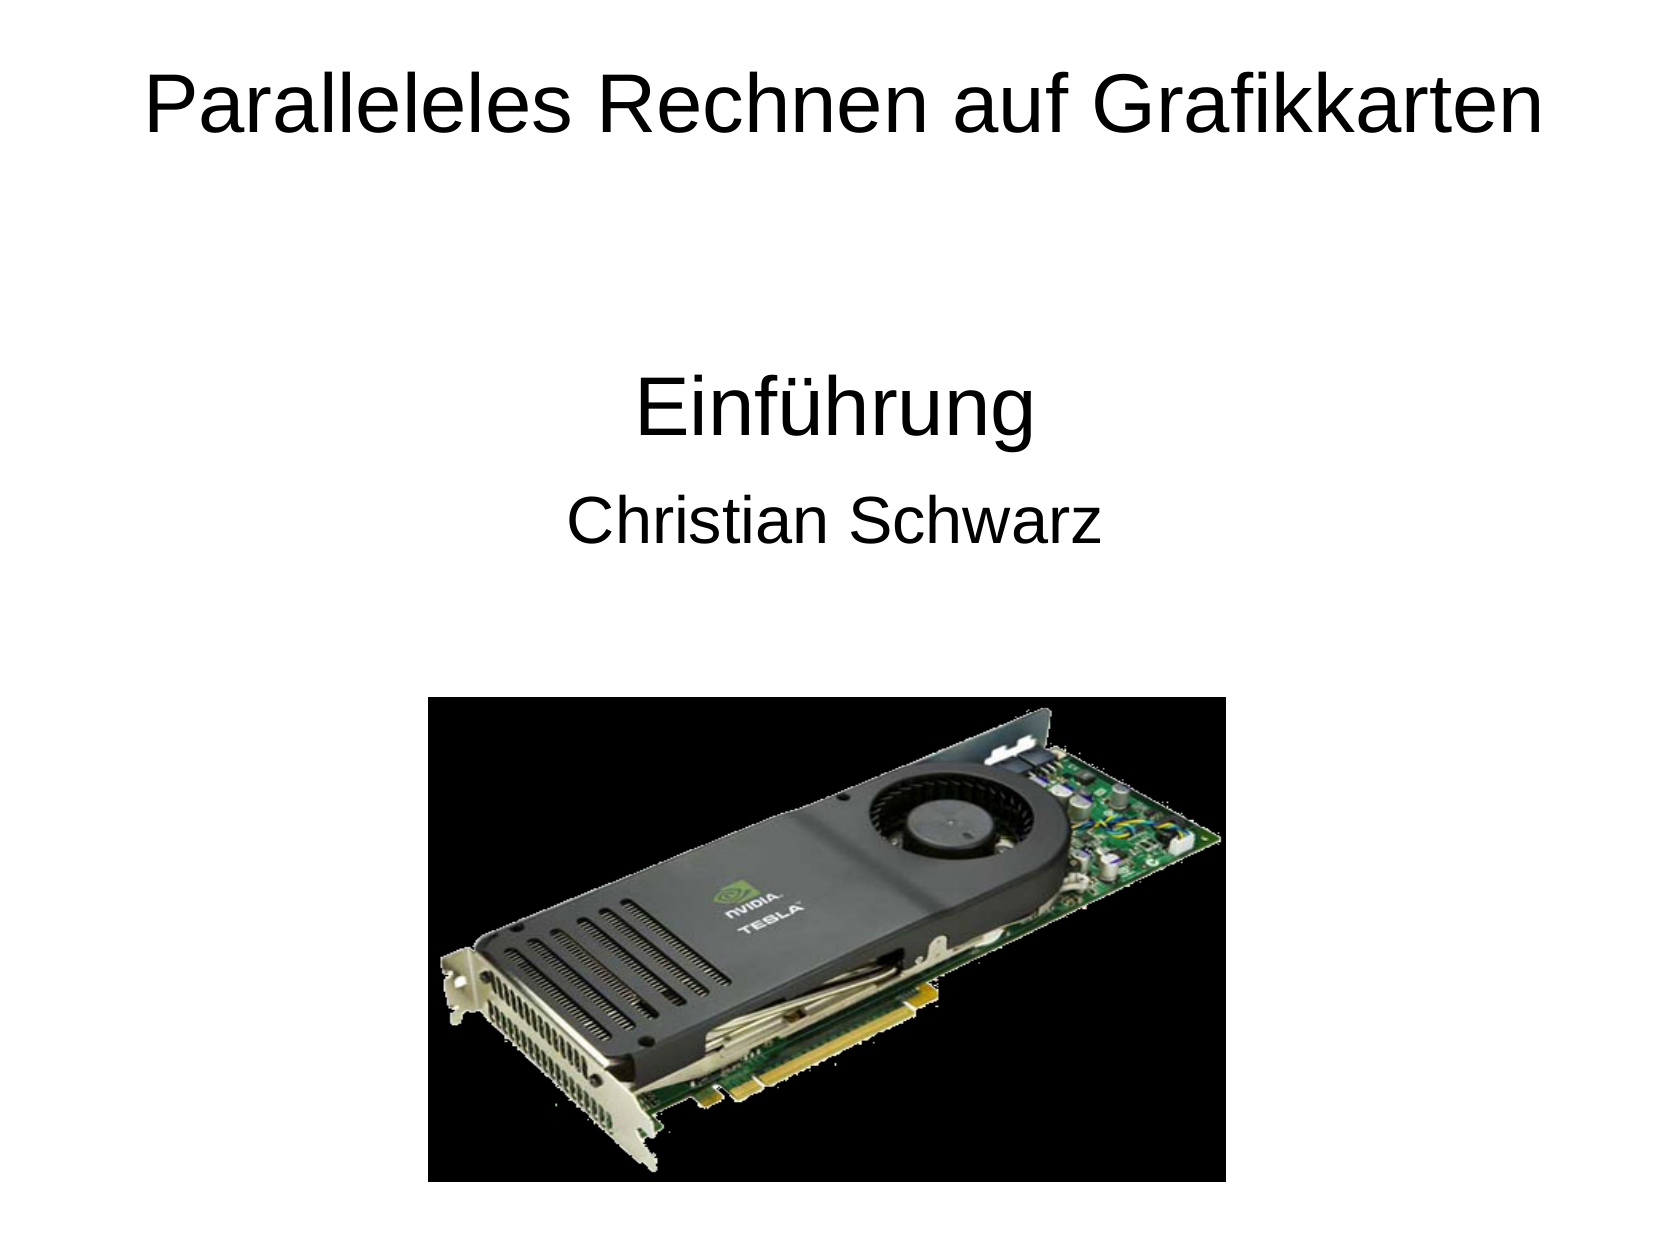

# Paralleleles Rechnen auf Grafikkarten
Einführung
Christian Schwarz